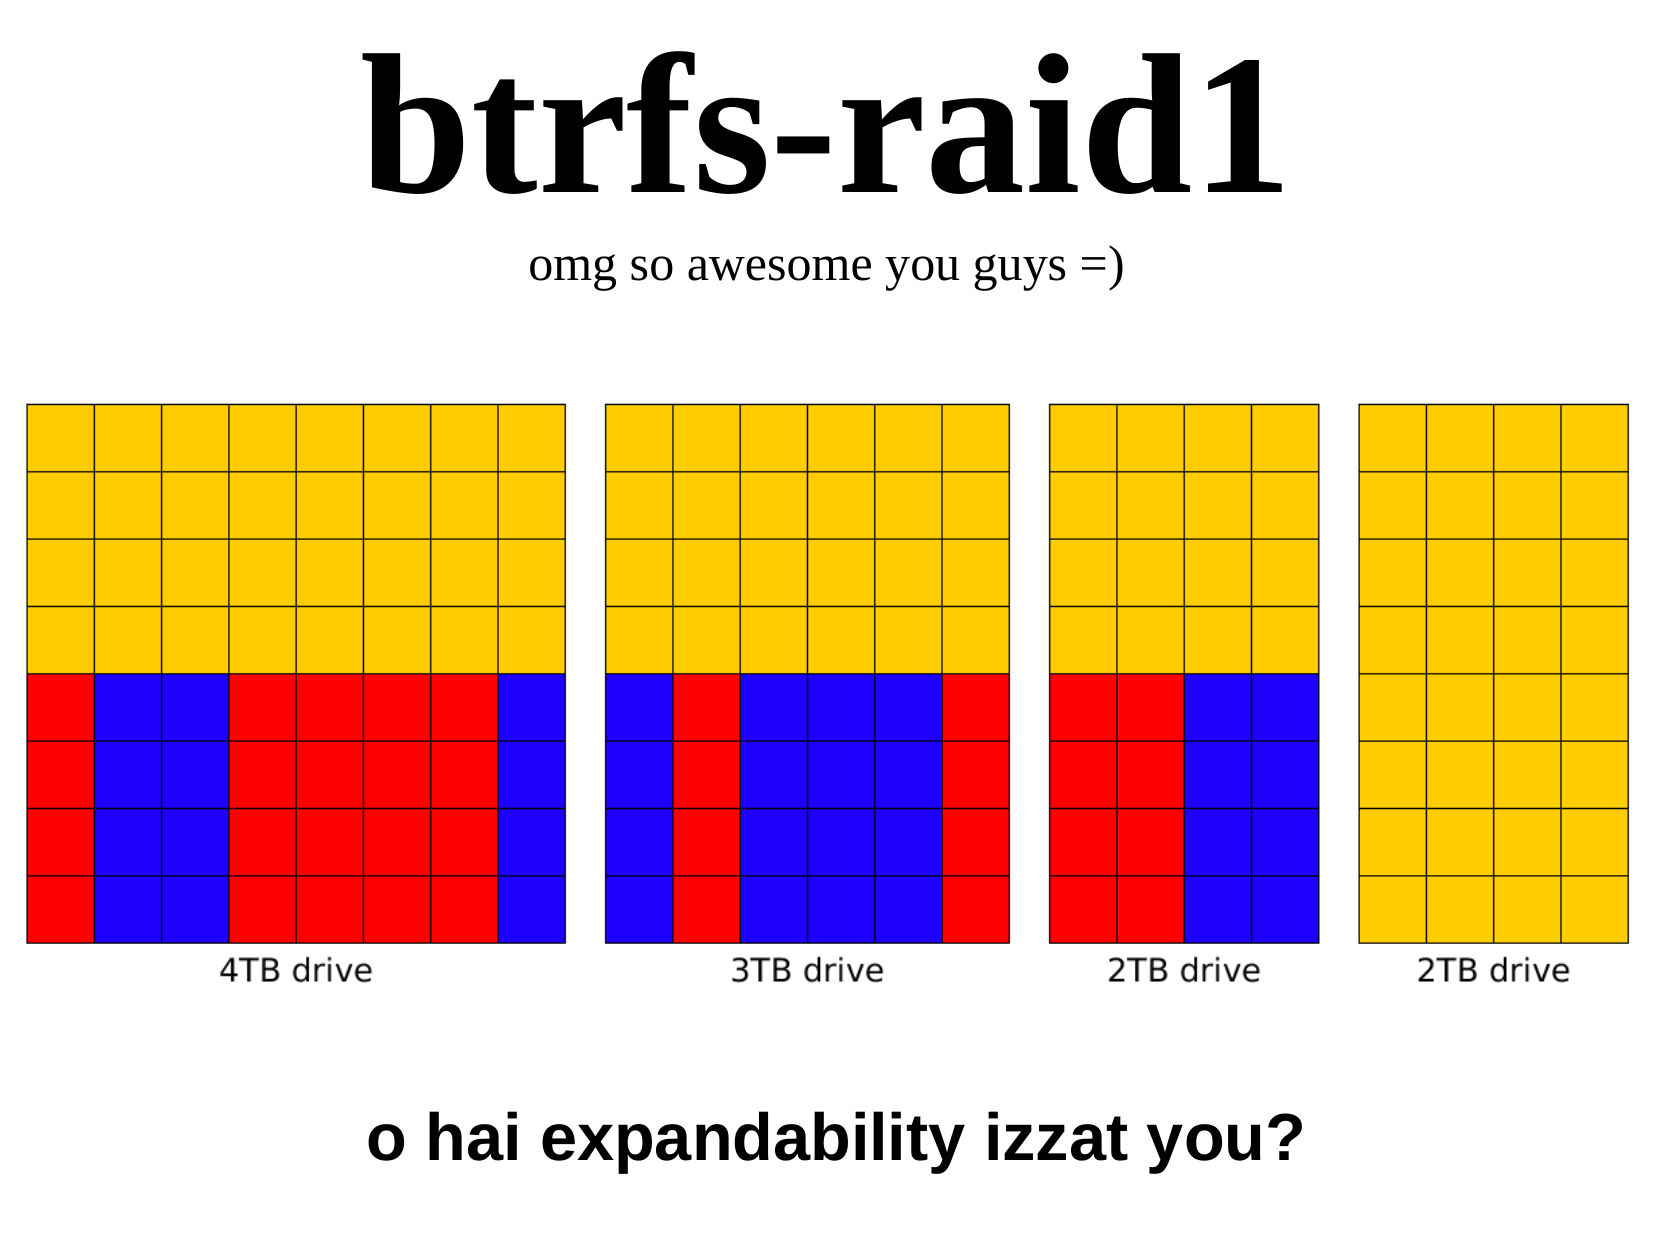

# btrfs-raid1 omg so awesome you guys =)
| o hai expandability izzat you? |
| --- |